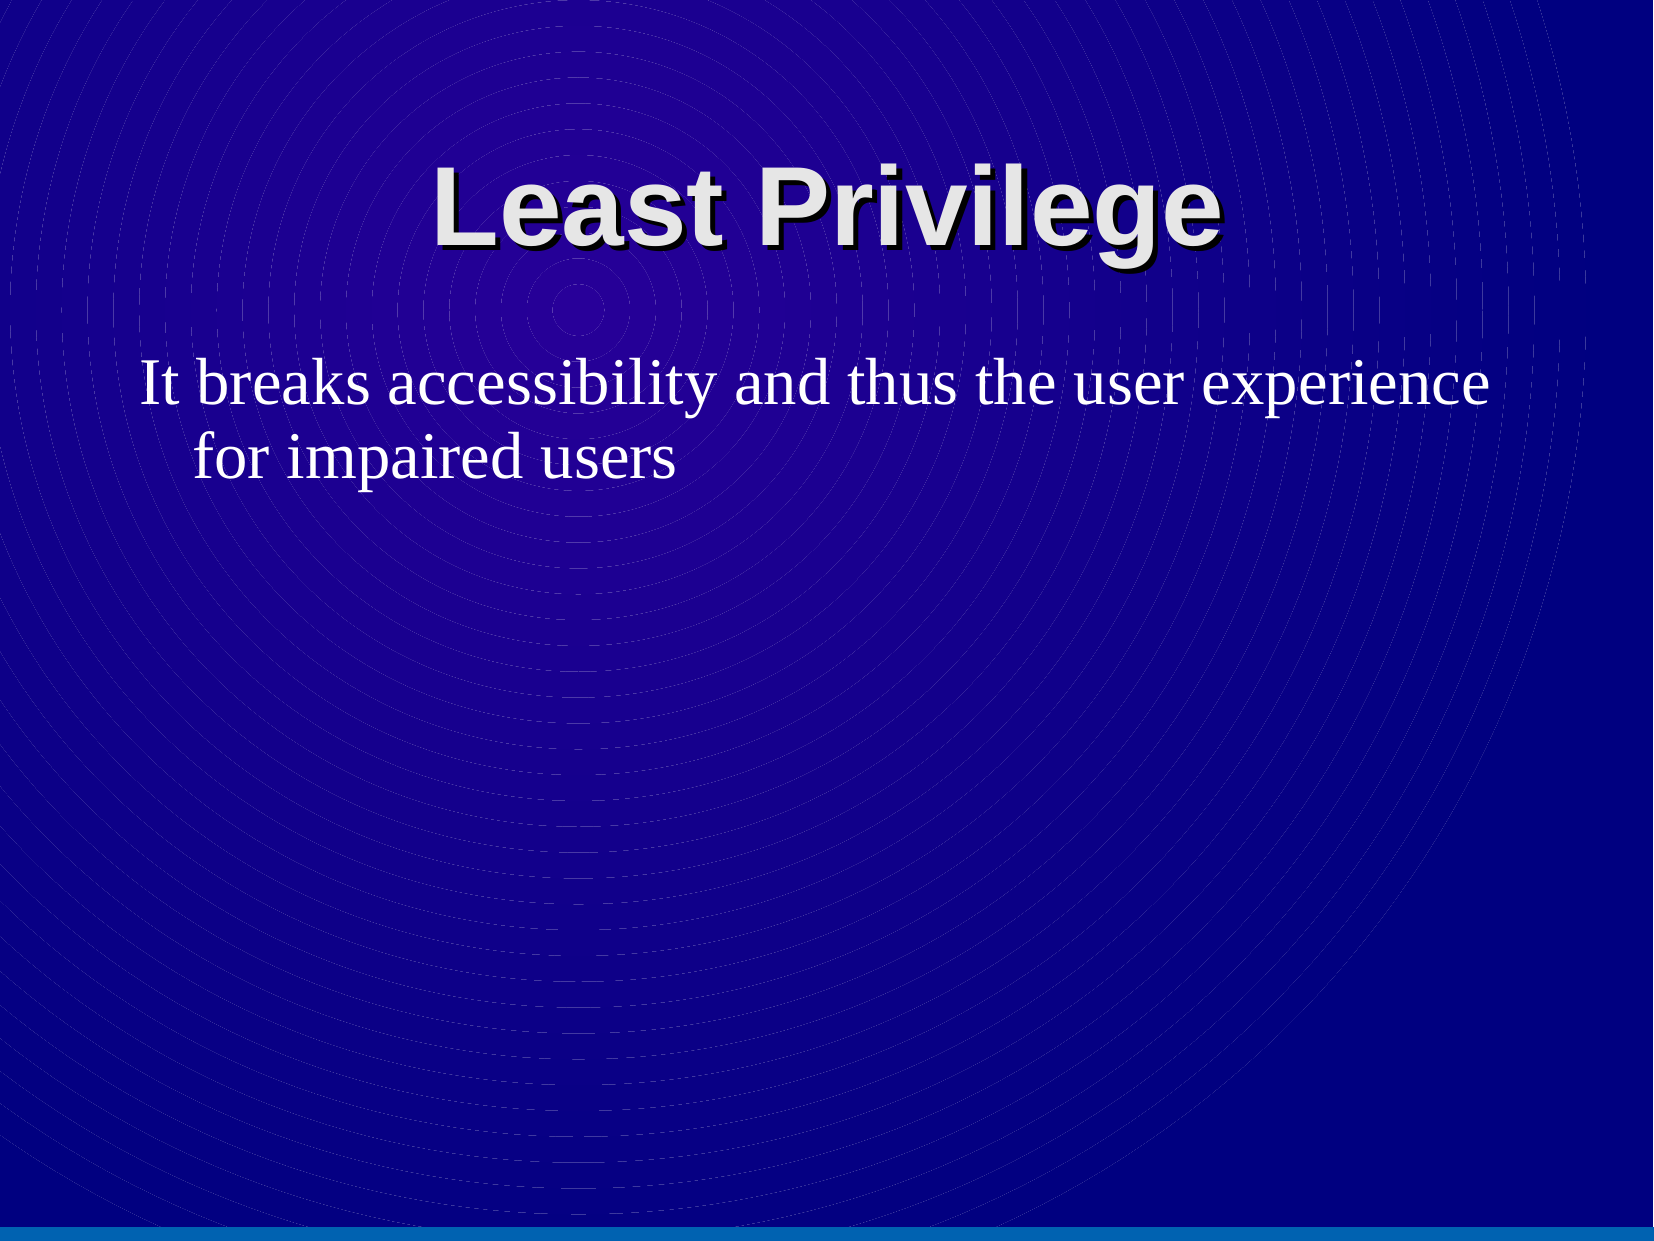

# Least Privilege
It breaks accessibility and thus the user experience for impaired users